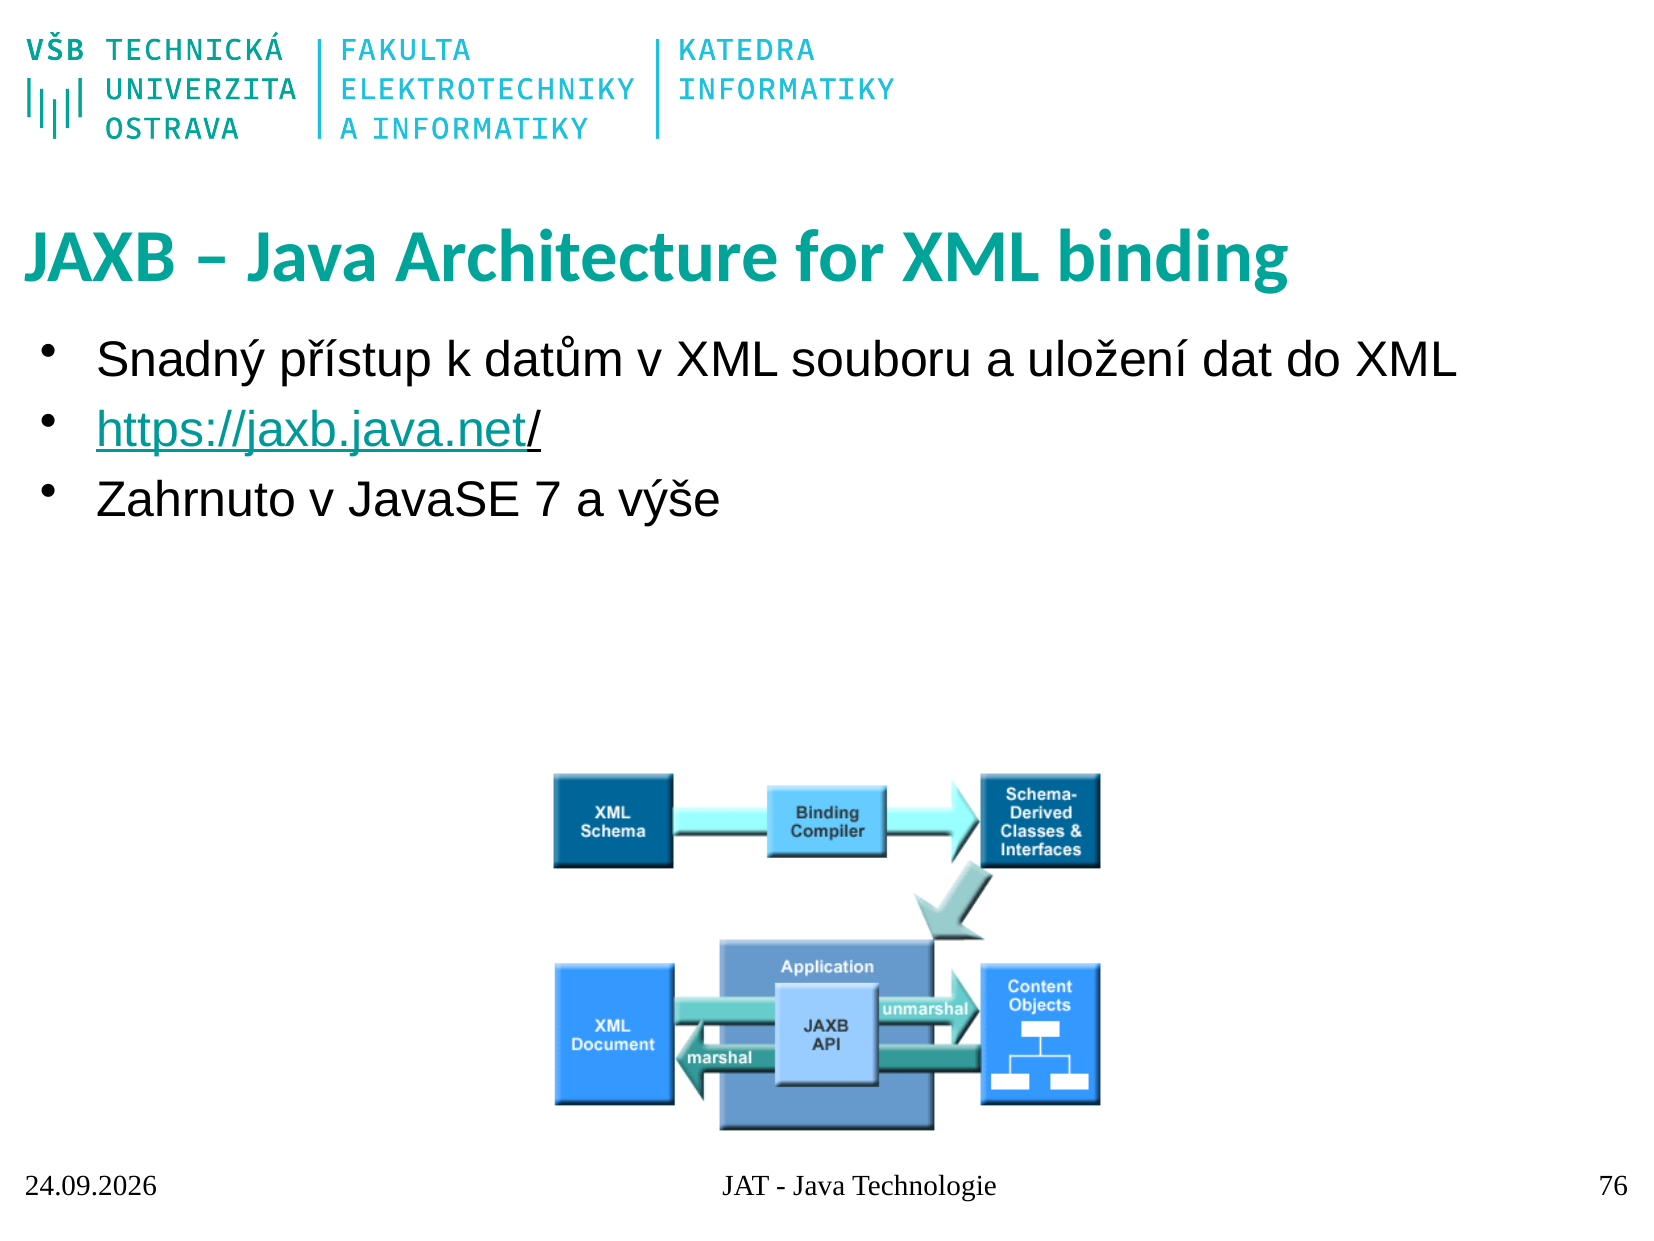

JAXB – Java Architecture for XML binding
# Snadný přístup k datům v XML souboru a uložení dat do XML
https://jaxb.java.net/
Zahrnuto v JavaSE 7 a výše
JAT - Java Technologie
76